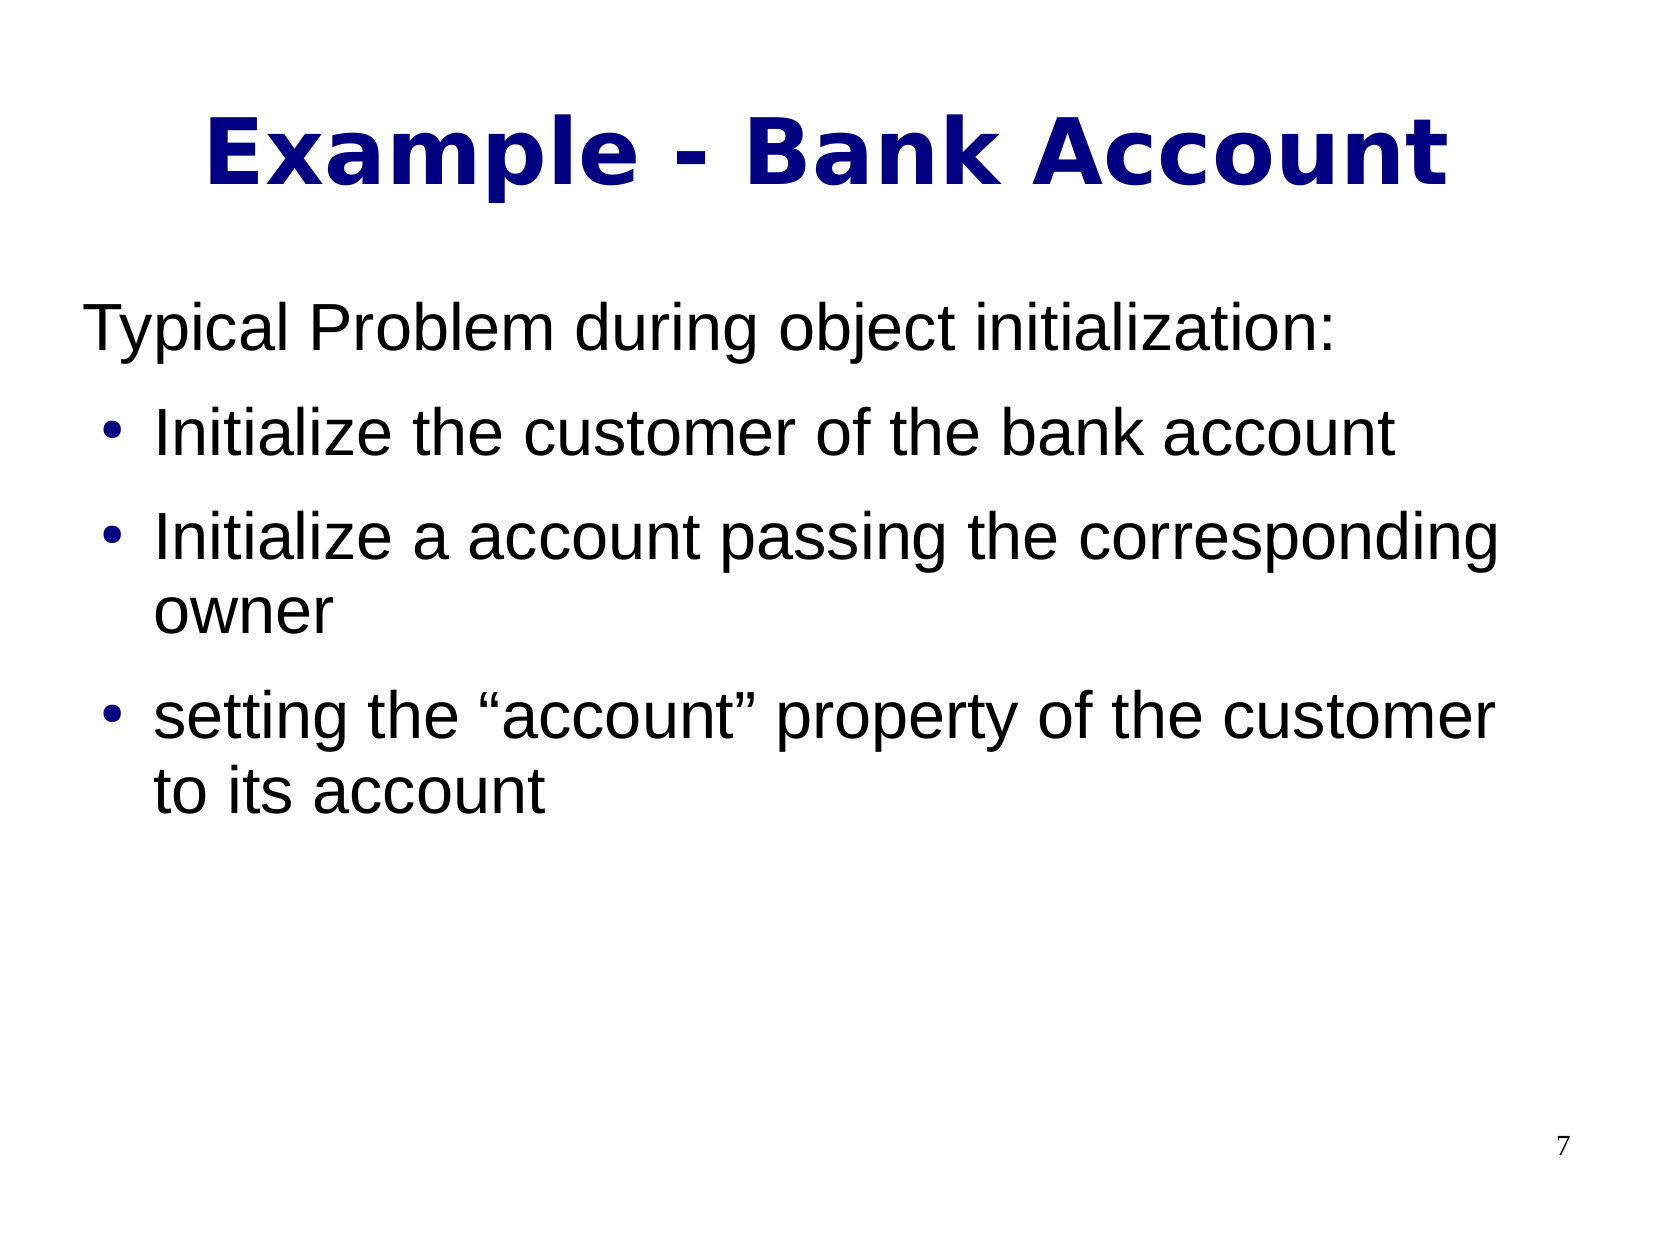

# Example - Bank Account
Typical Problem during object initialization:
Initialize the customer of the bank account
Initialize a account passing the corresponding owner
setting the “account” property of the customer to its account
7